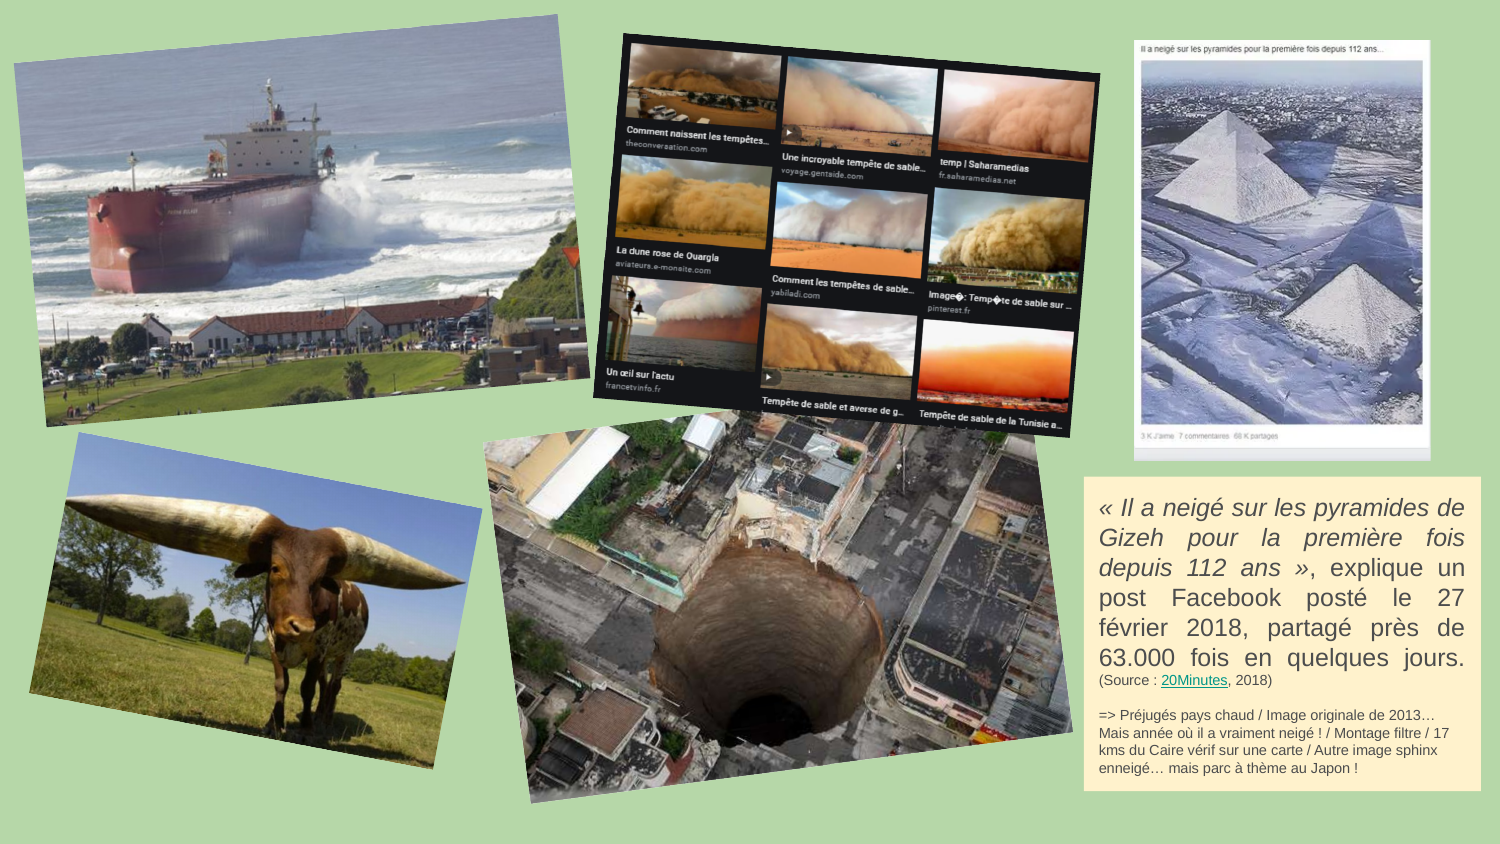

« Il a neigé sur les pyramides de Gizeh pour la première fois depuis 112 ans », explique un post Facebook posté le 27 février 2018, partagé près de 63.000 fois en quelques jours. (Source : 20Minutes, 2018)
=> Préjugés pays chaud / Image originale de 2013… Mais année où il a vraiment neigé ! / Montage filtre / 17 kms du Caire vérif sur une carte / Autre image sphinx enneigé… mais parc à thème au Japon !